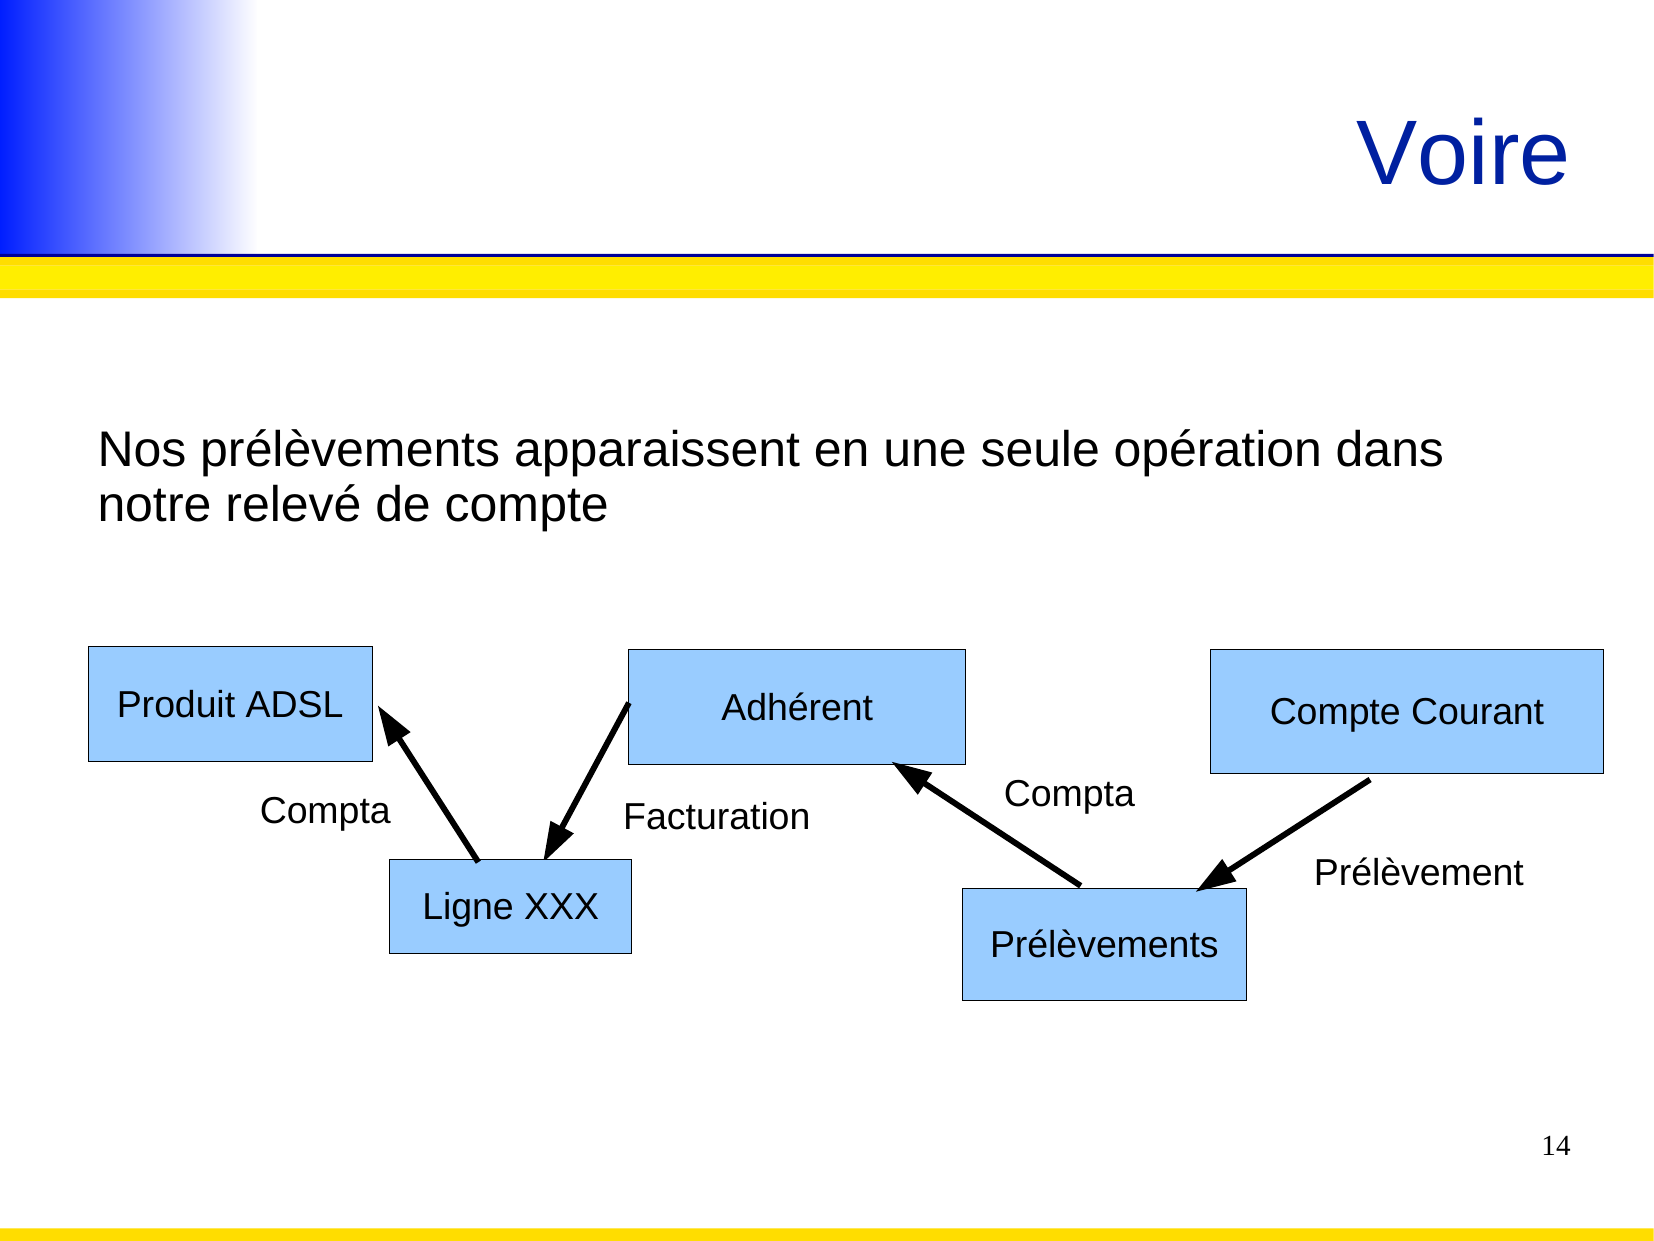

# Voire
Nos prélèvements apparaissent en une seule opération dans
notre relevé de compte
Produit ADSL
Adhérent
Compte Courant
Compta
Compta
Facturation
Prélèvement
Ligne XXX
Prélèvements
14